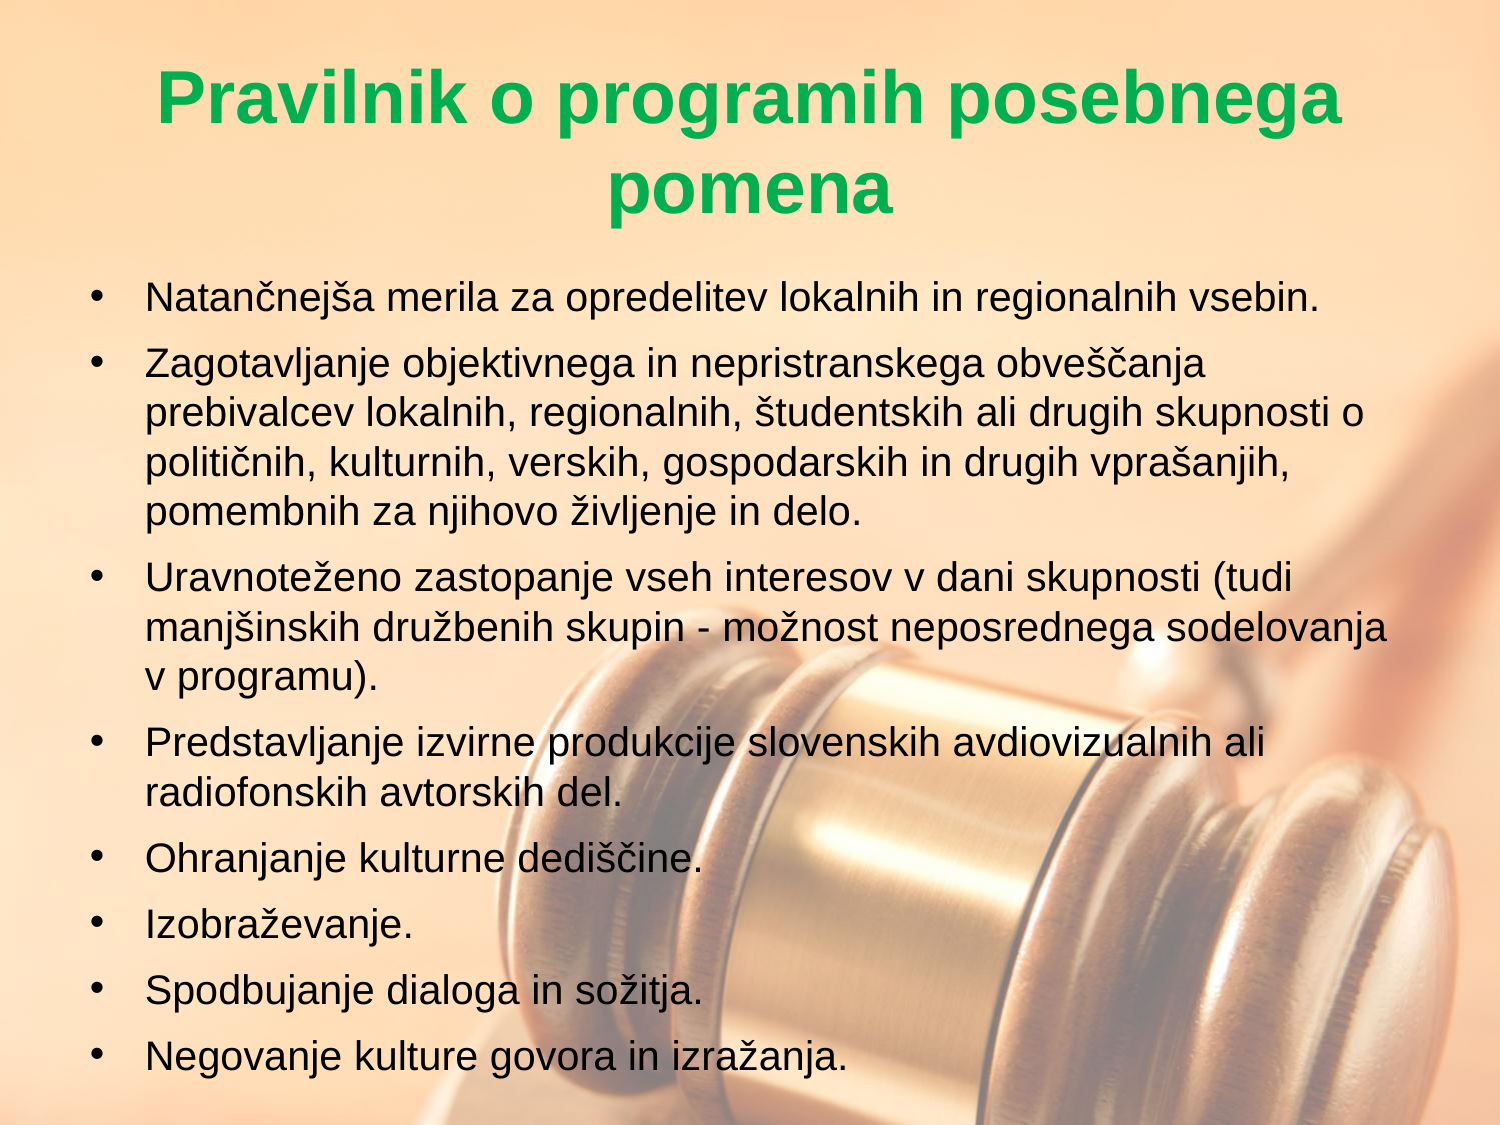

# Pravilnik o programih posebnega pomena
Natančnejša merila za opredelitev lokalnih in regionalnih vsebin.
Zagotavljanje objektivnega in nepristranskega obveščanja prebivalcev lokalnih, regionalnih, študentskih ali drugih skupnosti o političnih, kulturnih, verskih, gospodarskih in drugih vprašanjih, pomembnih za njihovo življenje in delo.
Uravnoteženo zastopanje vseh interesov v dani skupnosti (tudi manjšinskih družbenih skupin - možnost neposrednega sodelovanja v programu).
Predstavljanje izvirne produkcije slovenskih avdiovizualnih ali radiofonskih avtorskih del.
Ohranjanje kulturne dediščine.
Izobraževanje.
Spodbujanje dialoga in sožitja.
Negovanje kulture govora in izražanja.